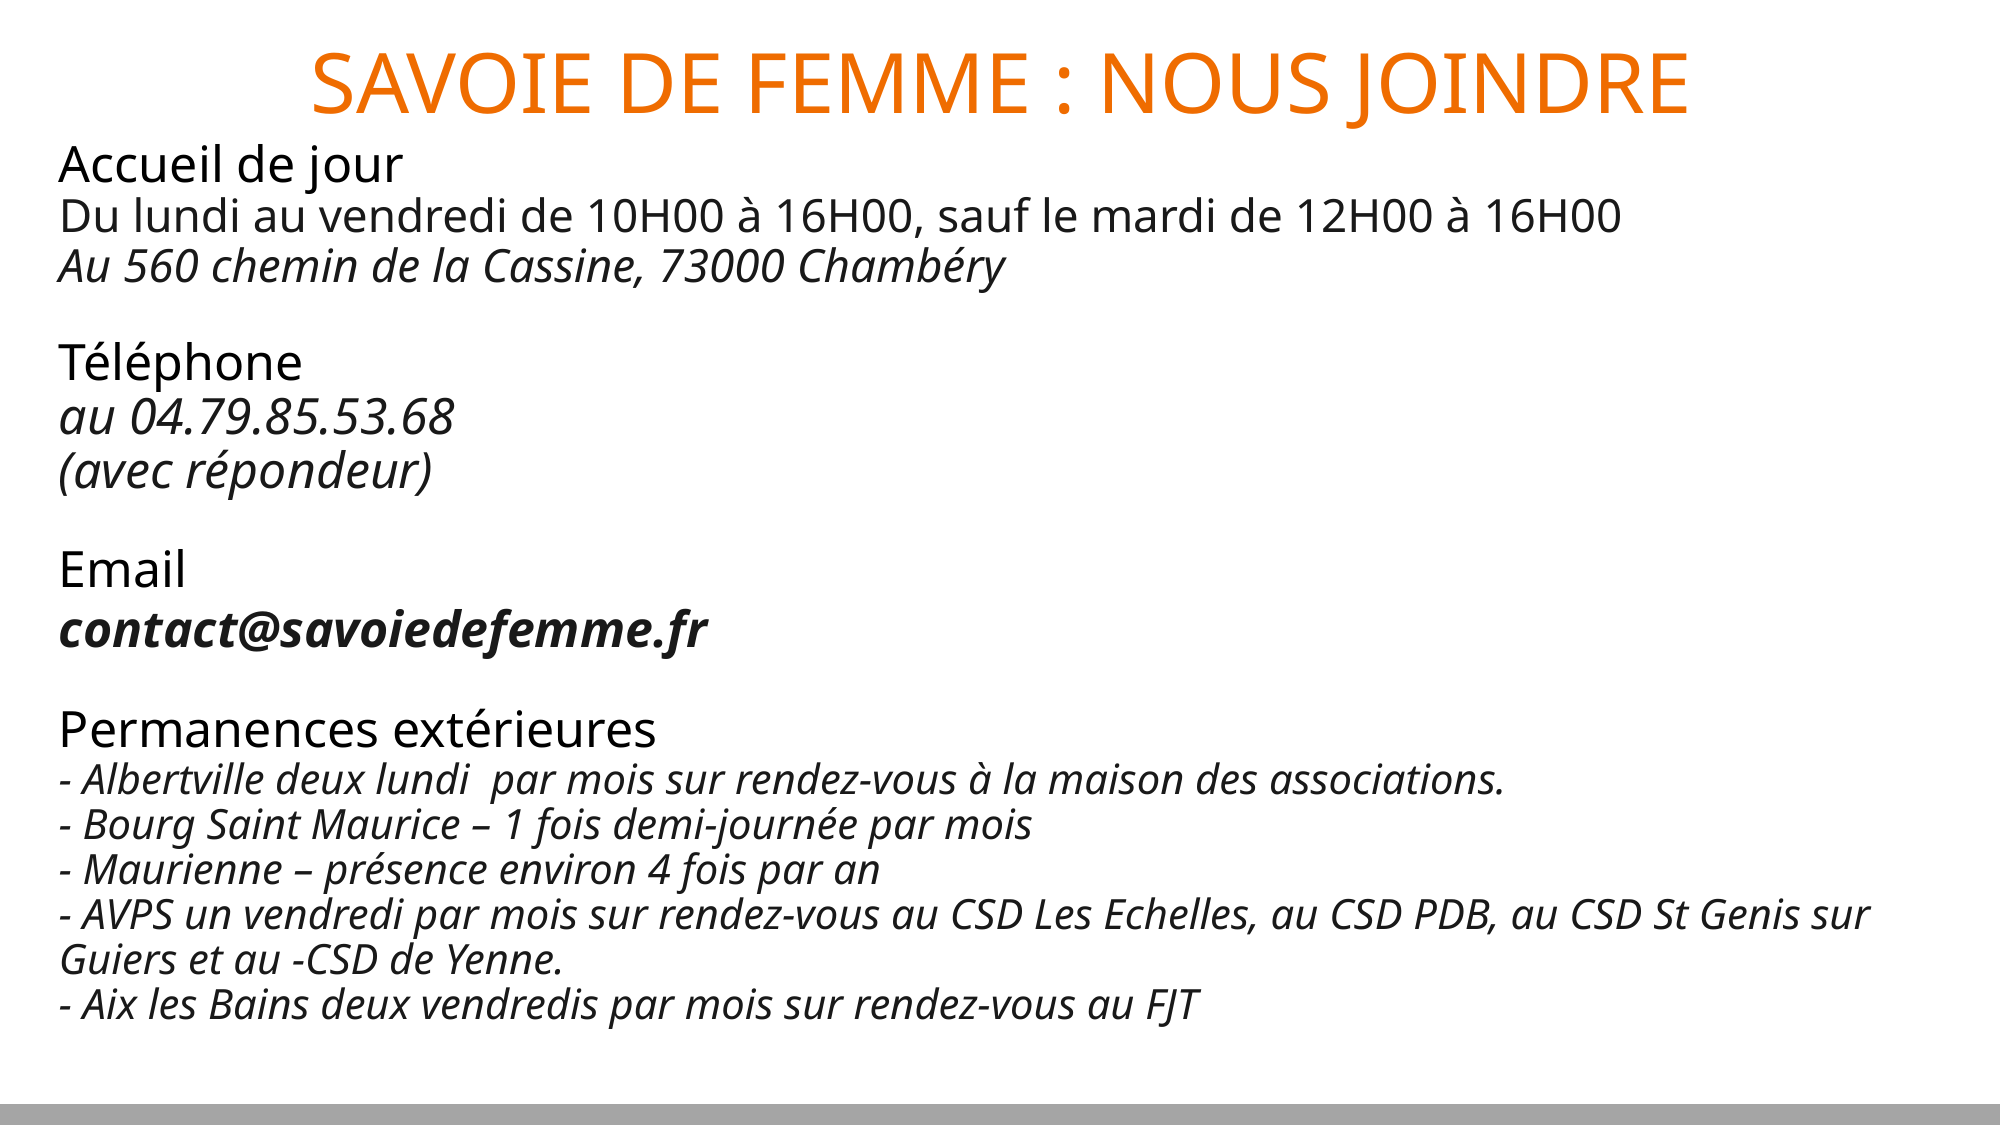

SAVOIE DE FEMME : NOUS JOINDRE
# Accueil de jour Du lundi au vendredi de 10H00 à 16H00, sauf le mardi de 12H00 à 16H00 Au 560 chemin de la Cassine, 73000 Chambéry Téléphone au 04.79.85.53.68 (avec répondeur) Email contact@savoiedefemme.fr Permanences extérieures - Albertville deux lundi par mois sur rendez-vous à la maison des associations. - Bourg Saint Maurice – 1 fois demi-journée par mois - Maurienne – présence environ 4 fois par an - AVPS un vendredi par mois sur rendez-vous au CSD Les Echelles, au CSD PDB, au CSD St Genis sur Guiers et au -CSD de Yenne. - Aix les Bains deux vendredis par mois sur rendez-vous au FJT